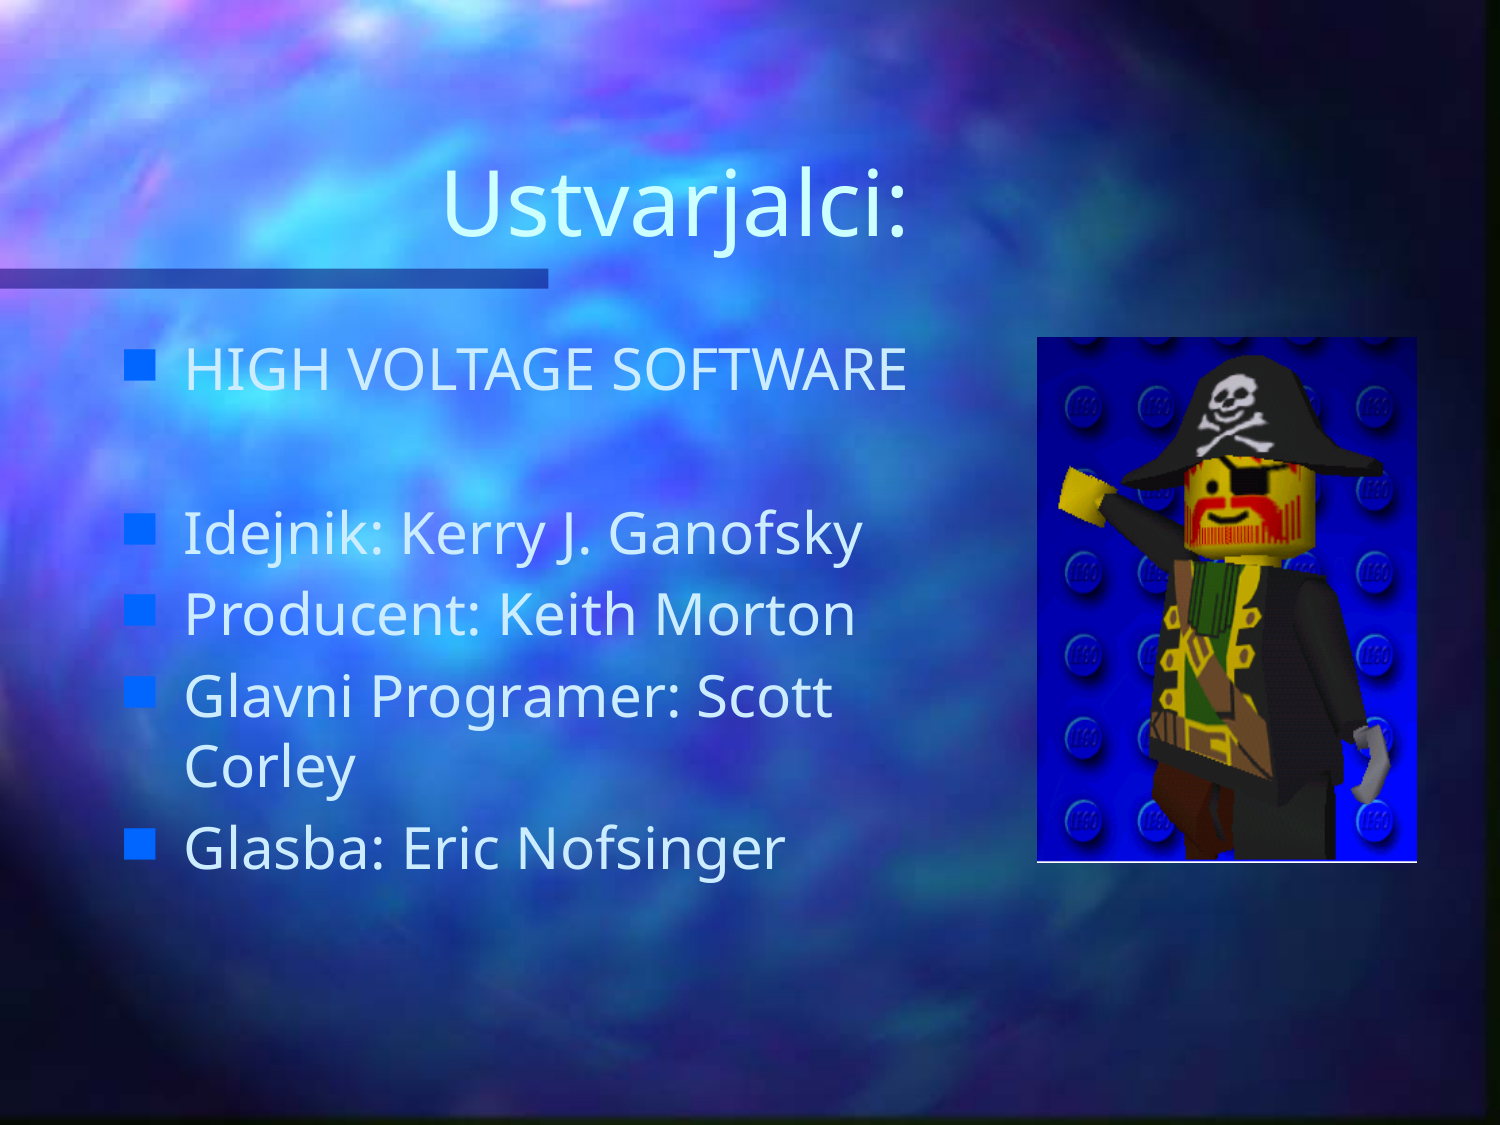

# Ustvarjalci:
HIGH VOLTAGE SOFTWARE
Idejnik: Kerry J. Ganofsky
Producent: Keith Morton
Glavni Programer: Scott Corley
Glasba: Eric Nofsinger